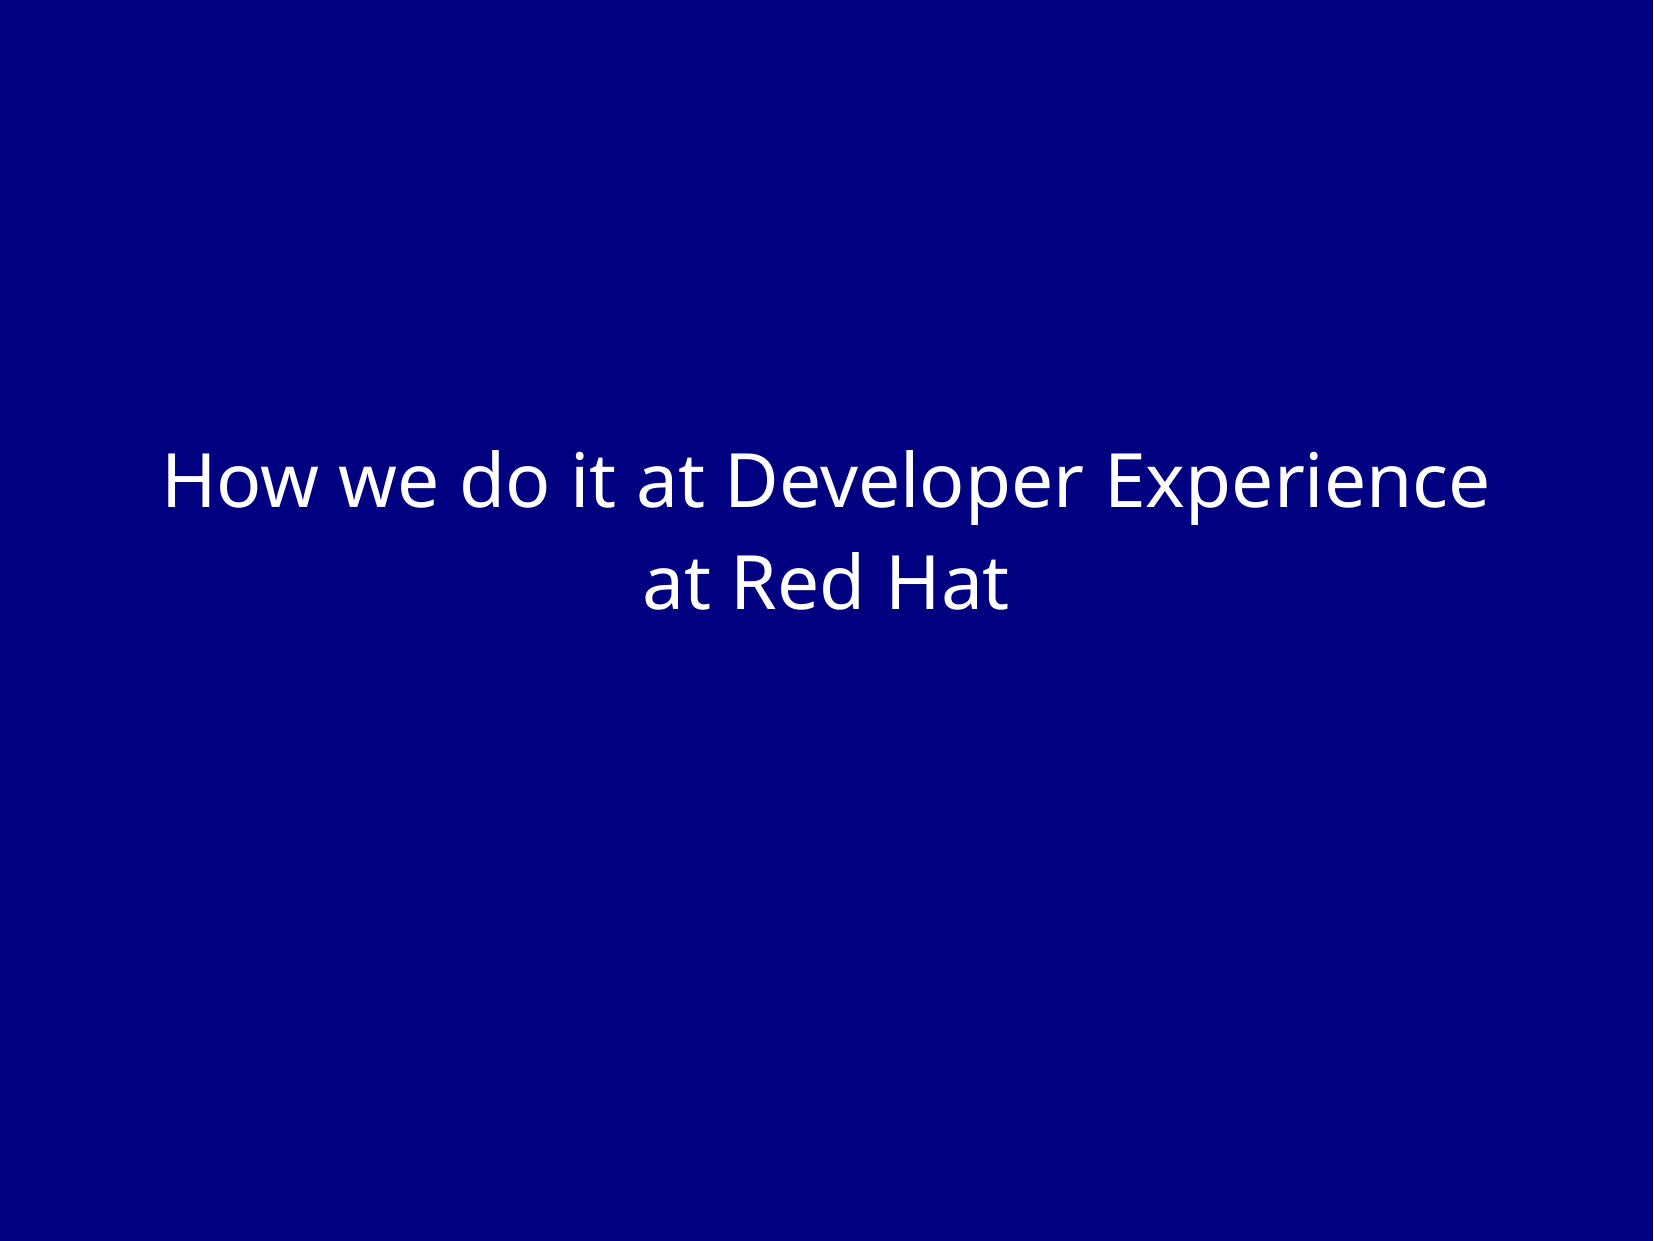

# How we do it at Developer Experience
at Red Hat